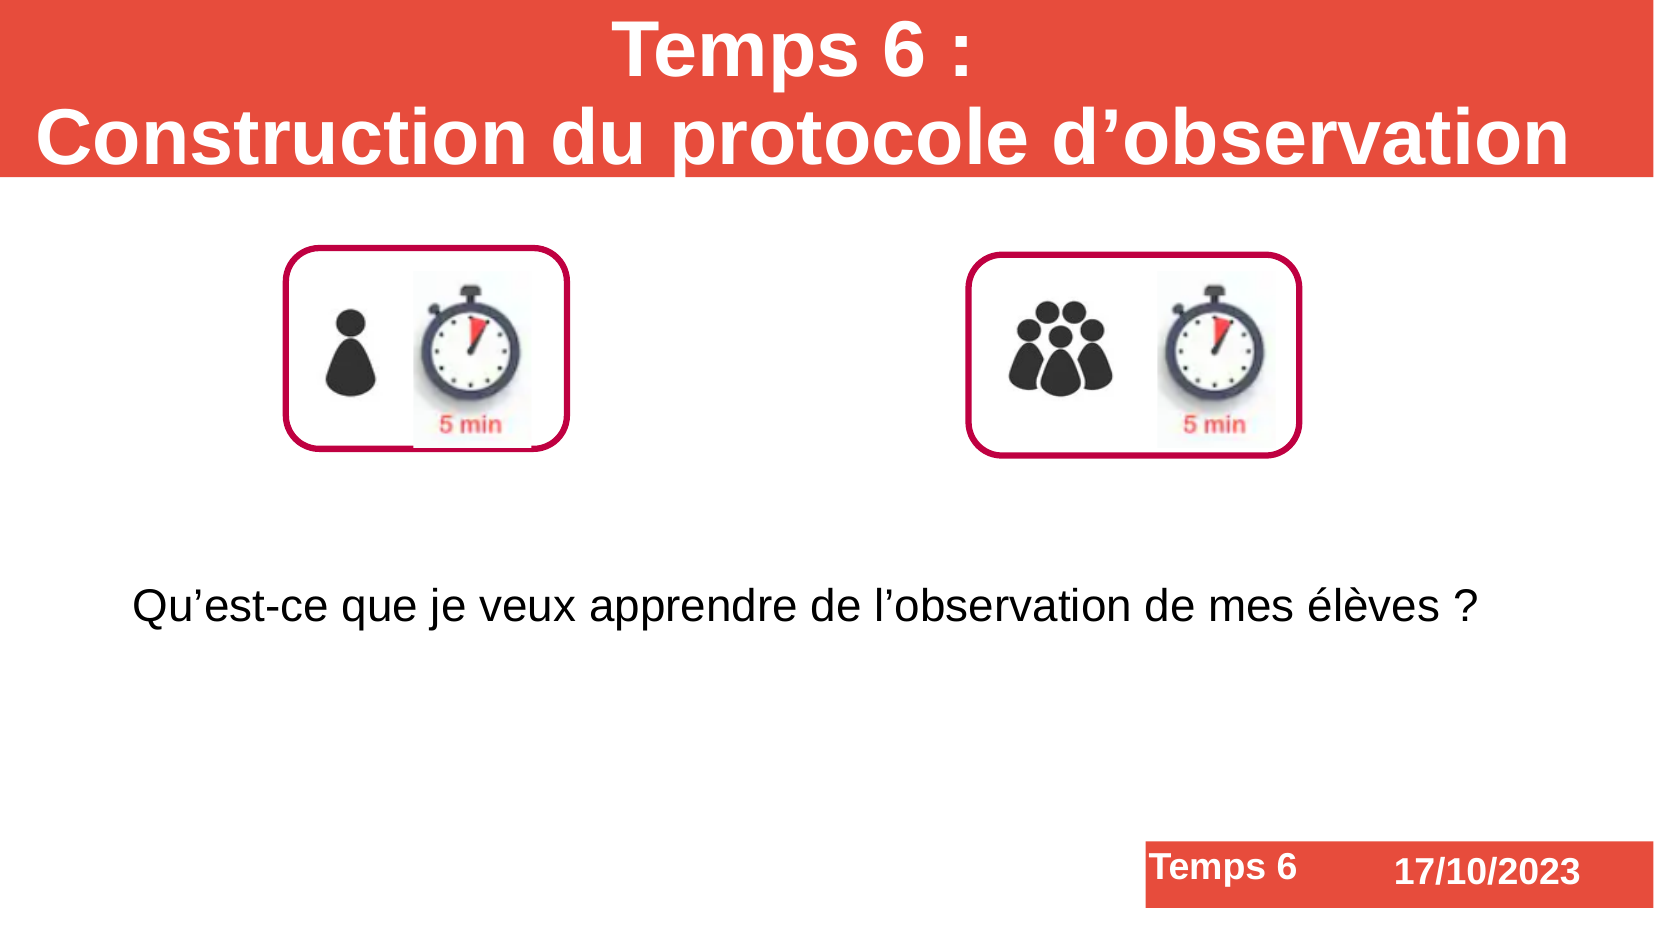

# Temps 6 : Construction du protocole d’observation
Qu’est-ce que je veux apprendre de l’observation de mes élèves ?
Temps 6